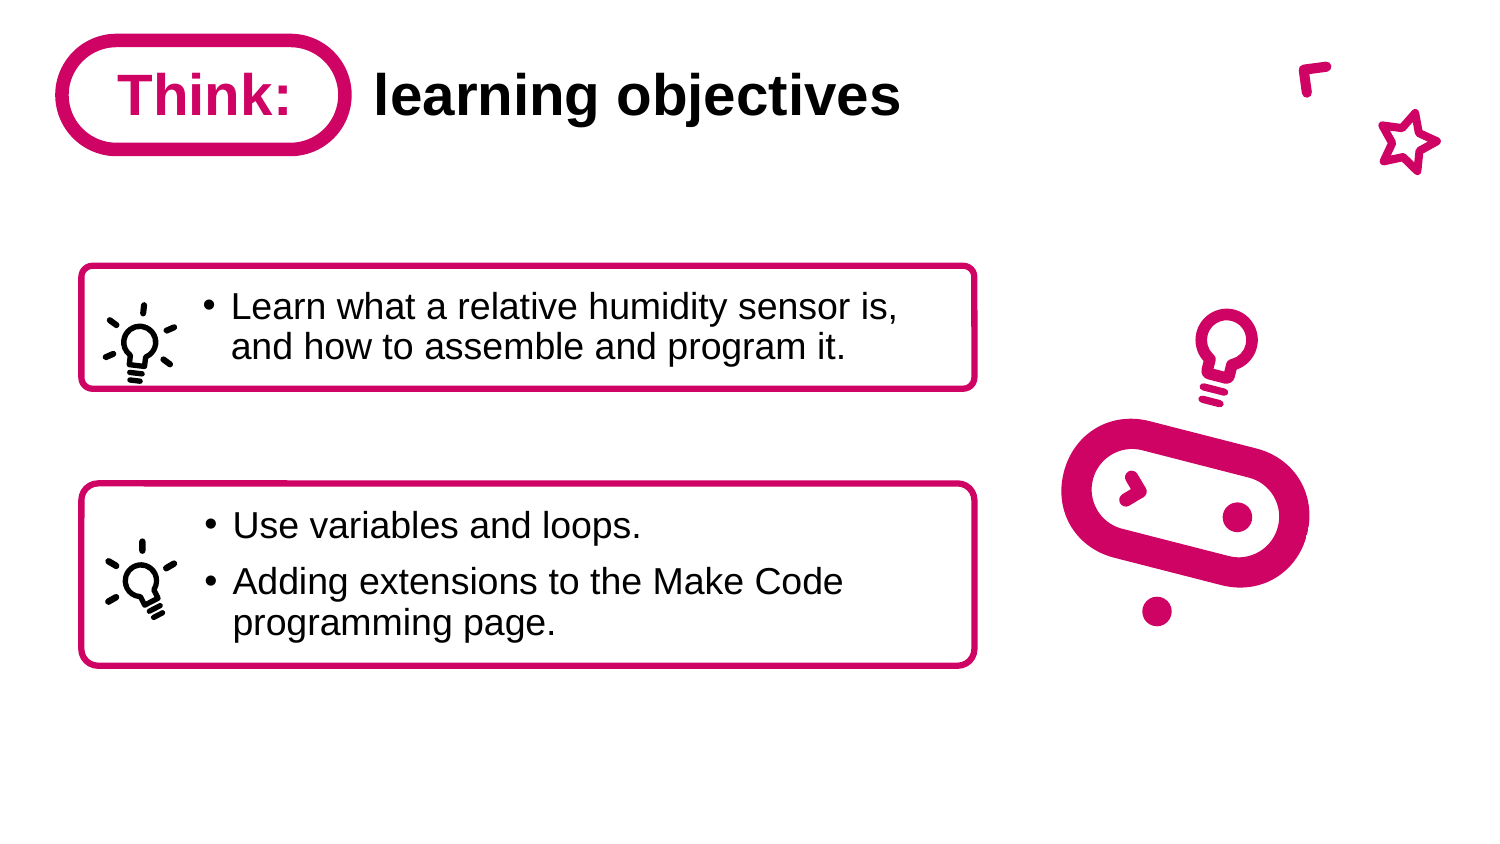

# Think: learning objectives
Learn what a relative humidity sensor is, and how to assemble and program it.
Use variables and loops.
Adding extensions to the Make Code programming page.